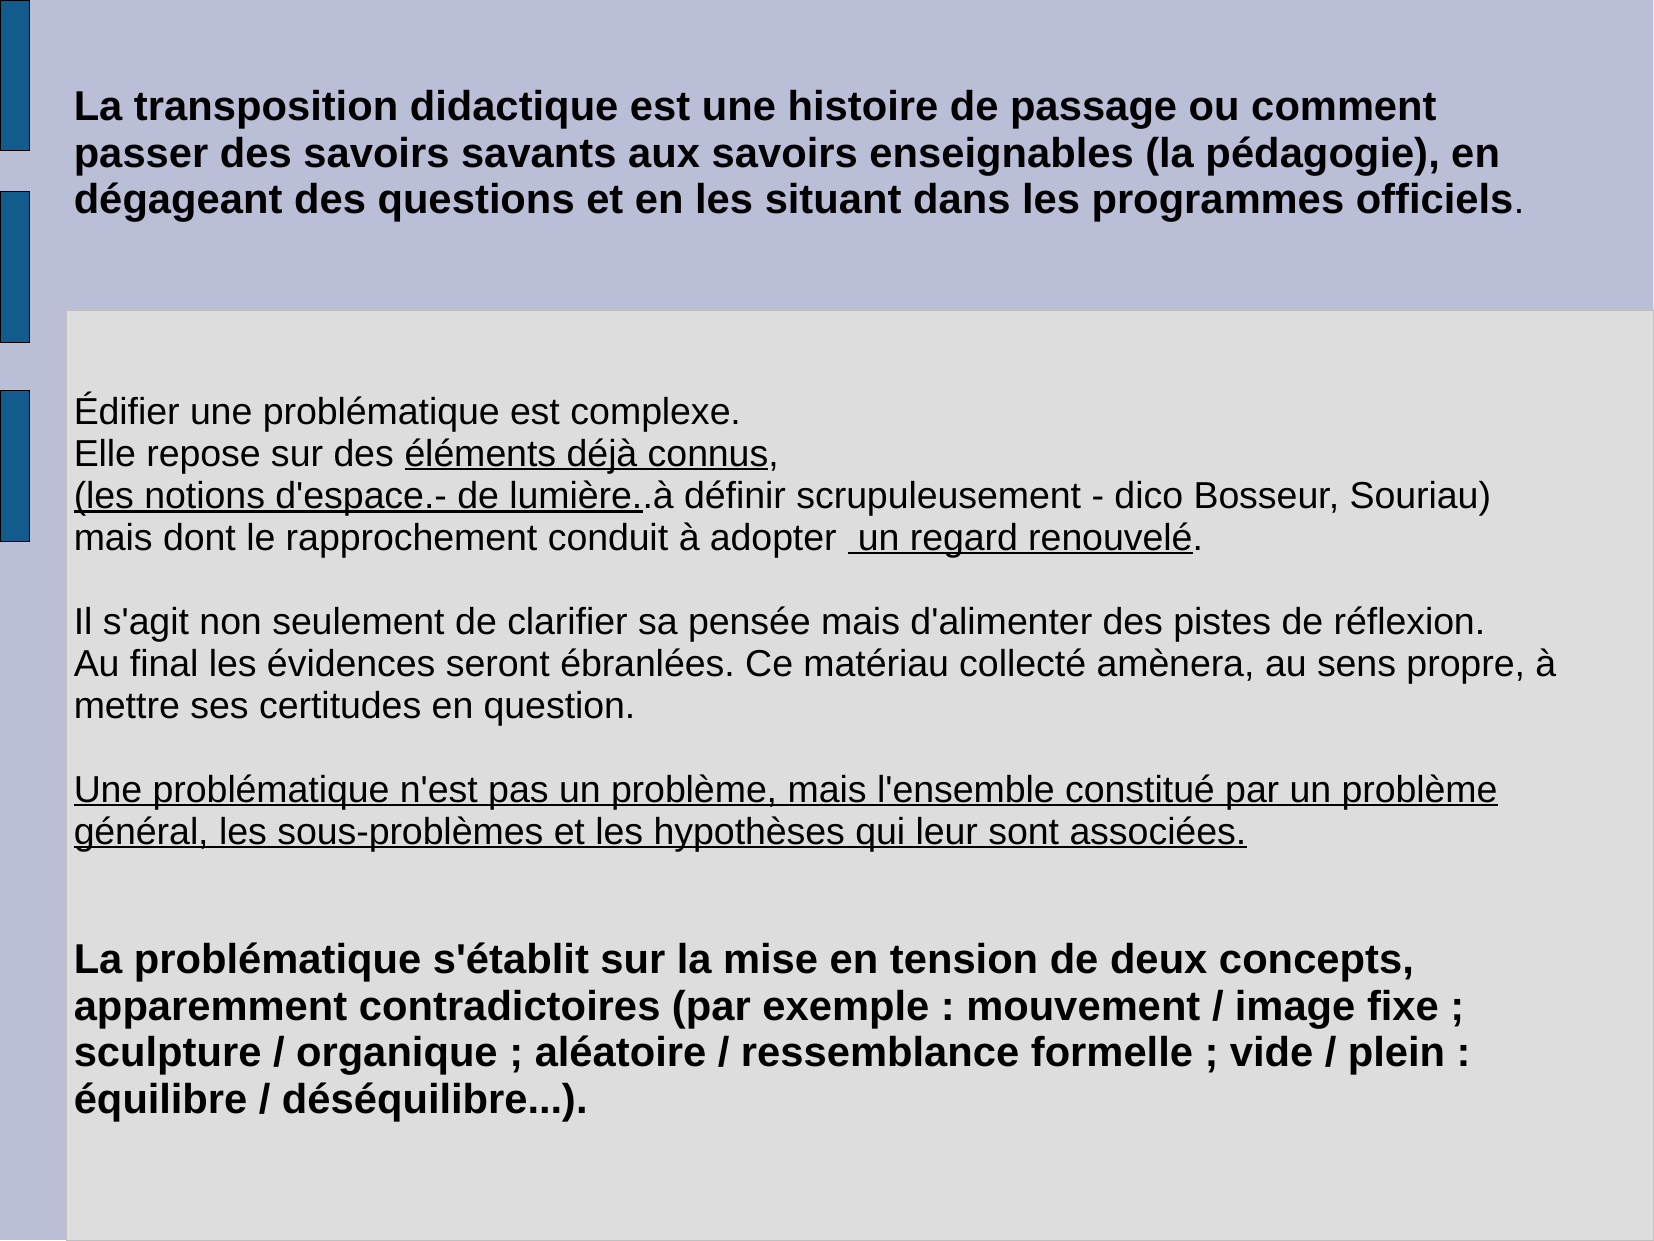

La transposition didactique est une histoire de passage ou comment passer des savoirs savants aux savoirs enseignables (la pédagogie), en dégageant des questions et en les situant dans les programmes officiels.
Édifier une problématique est complexe.
Elle repose sur des éléments déjà connus,
(les notions d'espace.- de lumière..à définir scrupuleusement - dico Bosseur, Souriau) mais dont le rapprochement conduit à adopter un regard renouvelé.
Il s'agit non seulement de clarifier sa pensée mais d'alimenter des pistes de réflexion.
Au final les évidences seront ébranlées. Ce matériau collecté amènera, au sens propre, à mettre ses certitudes en question.
Une problématique n'est pas un problème, mais l'ensemble constitué par un problème général, les sous-problèmes et les hypothèses qui leur sont associées.
La problématique s'établit sur la mise en tension de deux concepts, apparemment contradictoires (par exemple : mouvement / image fixe ; sculpture / organique ; aléatoire / ressemblance formelle ; vide / plein : équilibre / déséquilibre...).